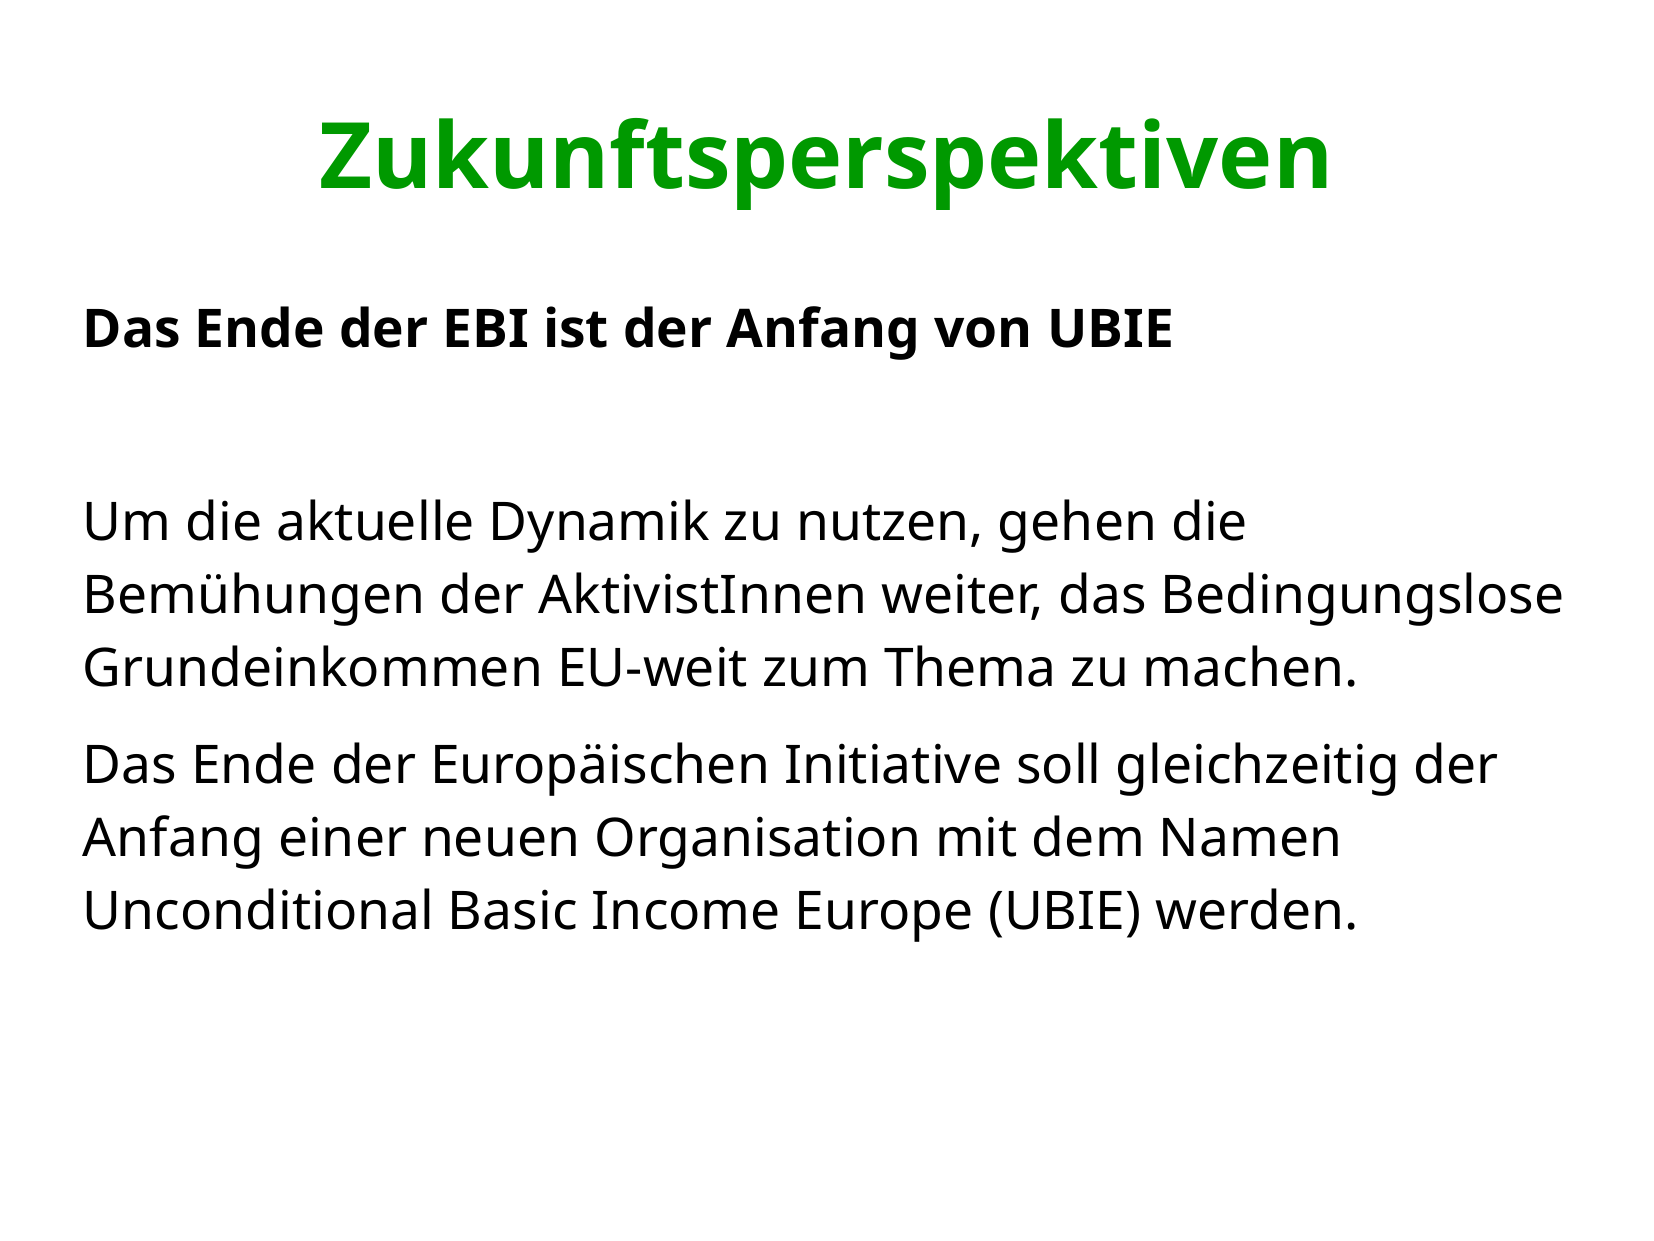

# Zukunftsperspektiven
Das Ende der EBI ist der Anfang von UBIE
Um die aktuelle Dynamik zu nutzen, gehen die Bemühungen der AktivistInnen weiter, das Bedingungslose Grundeinkommen EU-weit zum Thema zu machen.
Das Ende der Europäischen Initiative soll gleichzeitig der Anfang einer neuen Organisation mit dem Namen Unconditional Basic Income Europe (UBIE) werden.